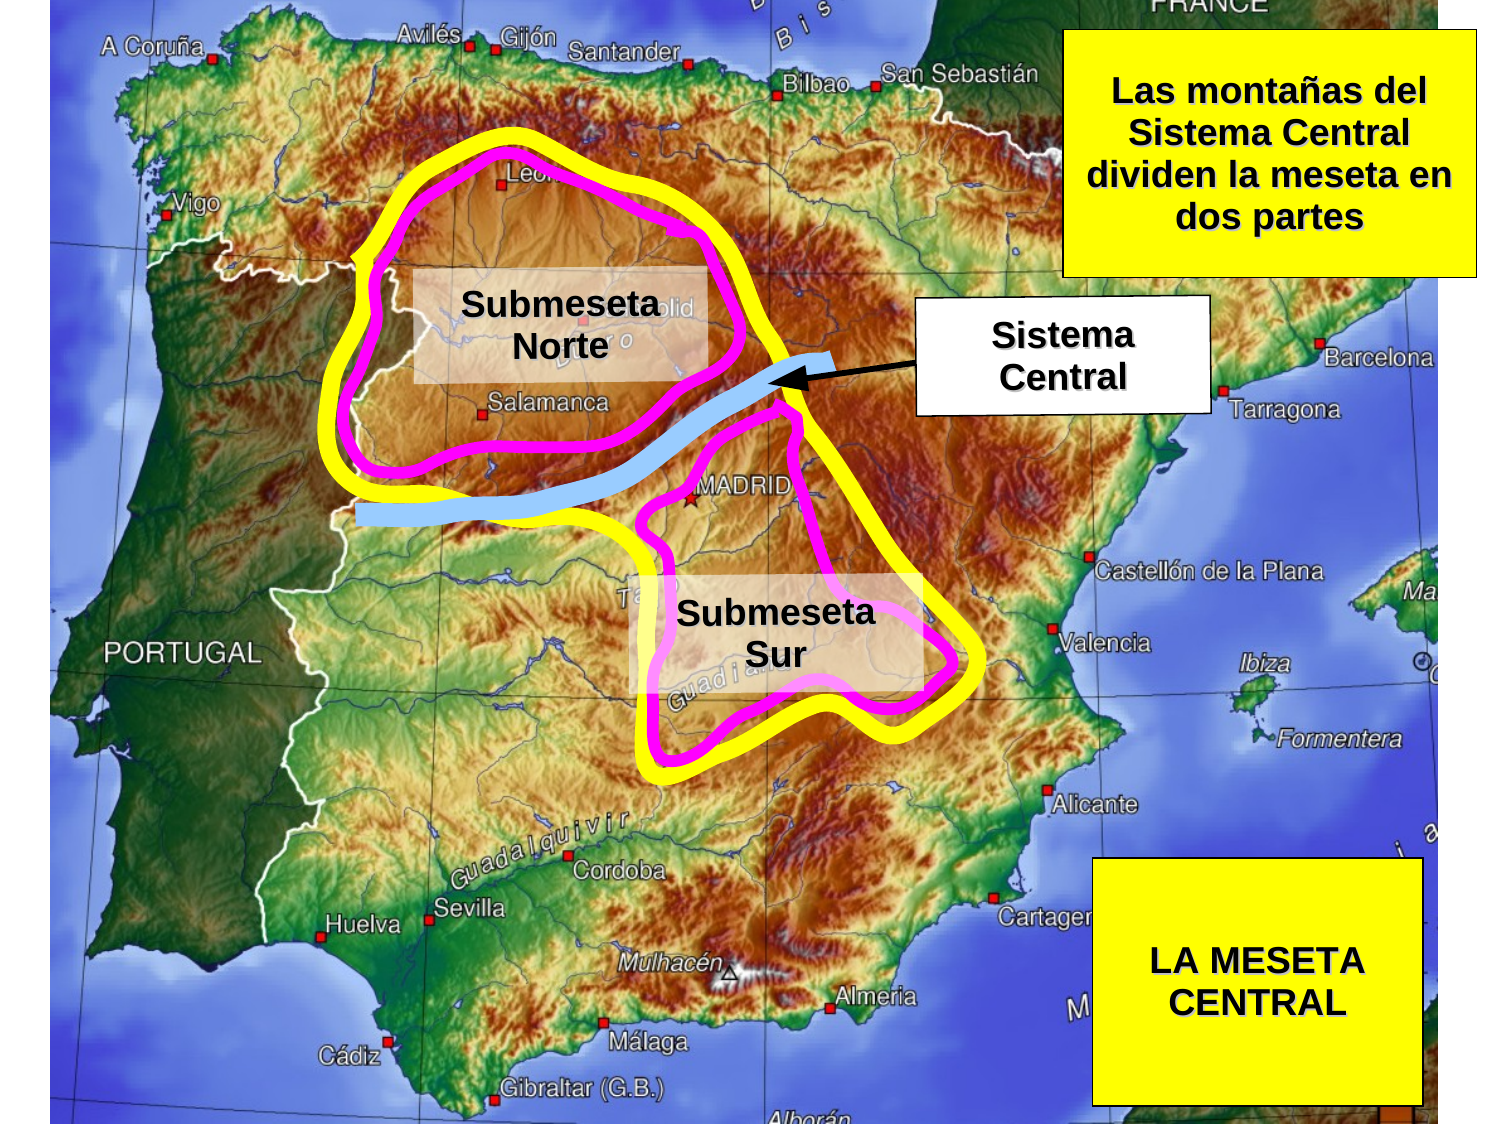

Las montañas del Sistema Central dividen la meseta en dos partes
Submeseta Norte
Sistema Central
Submeseta Sur
LA MESETA CENTRAL